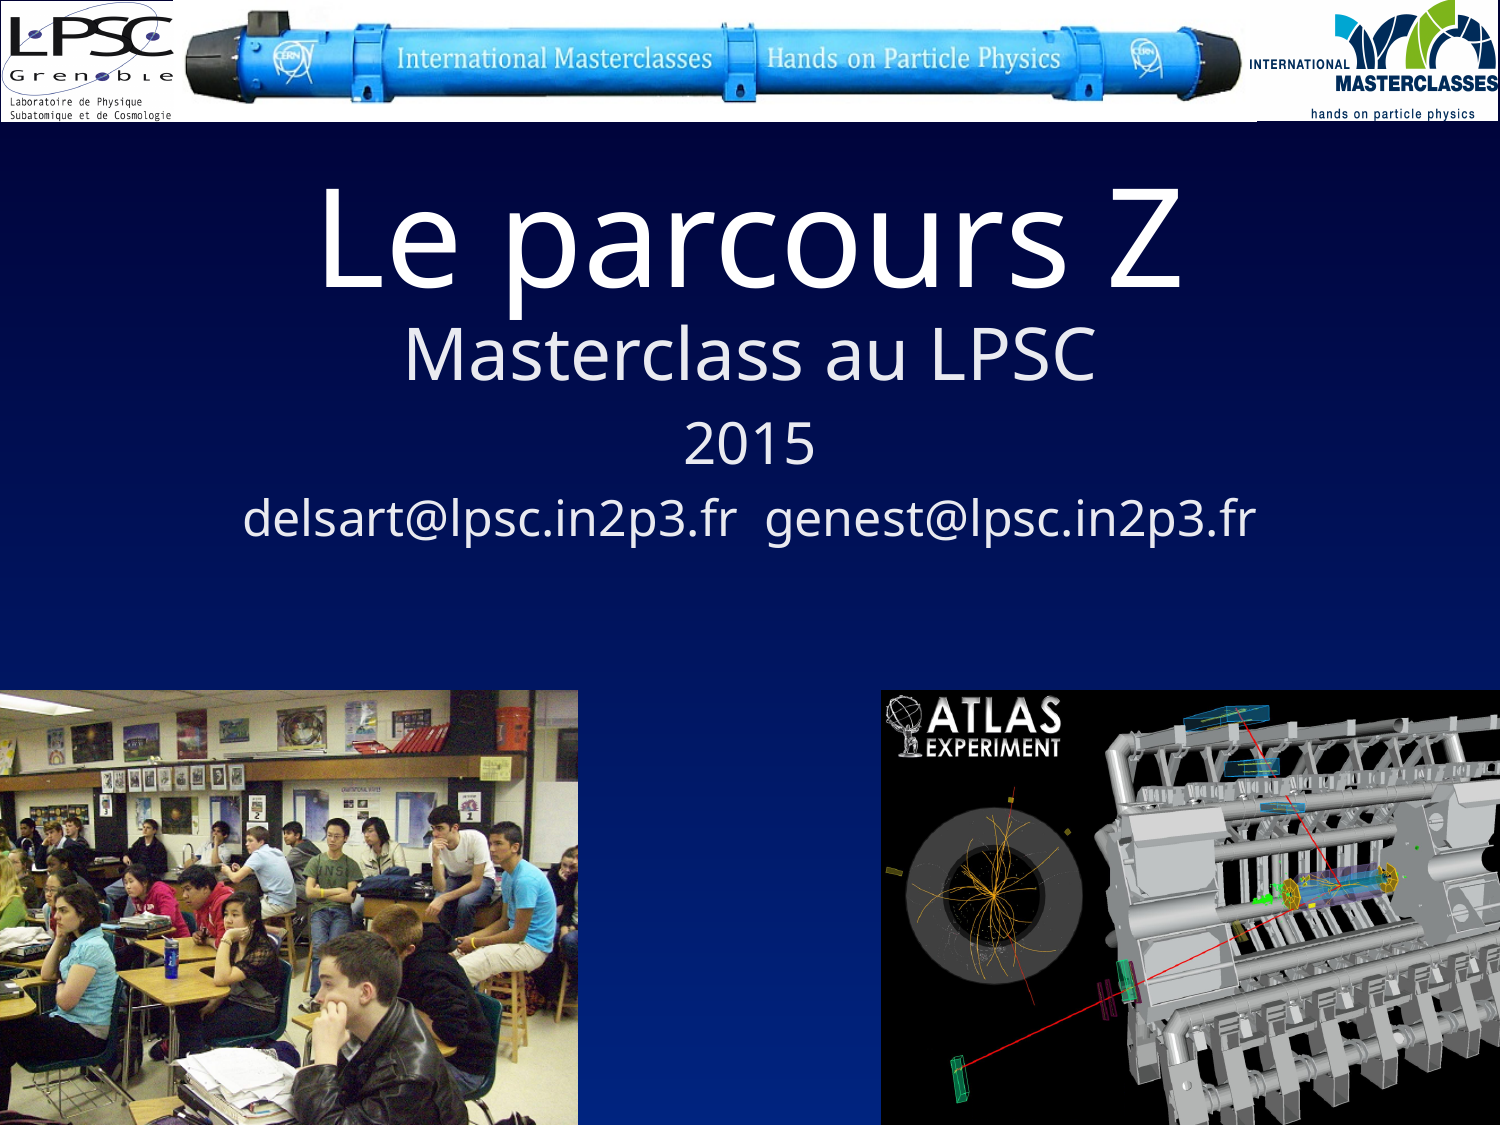

# Le parcours Z
Masterclass au LPSC
2015
delsart@lpsc.in2p3.fr genest@lpsc.in2p3.fr